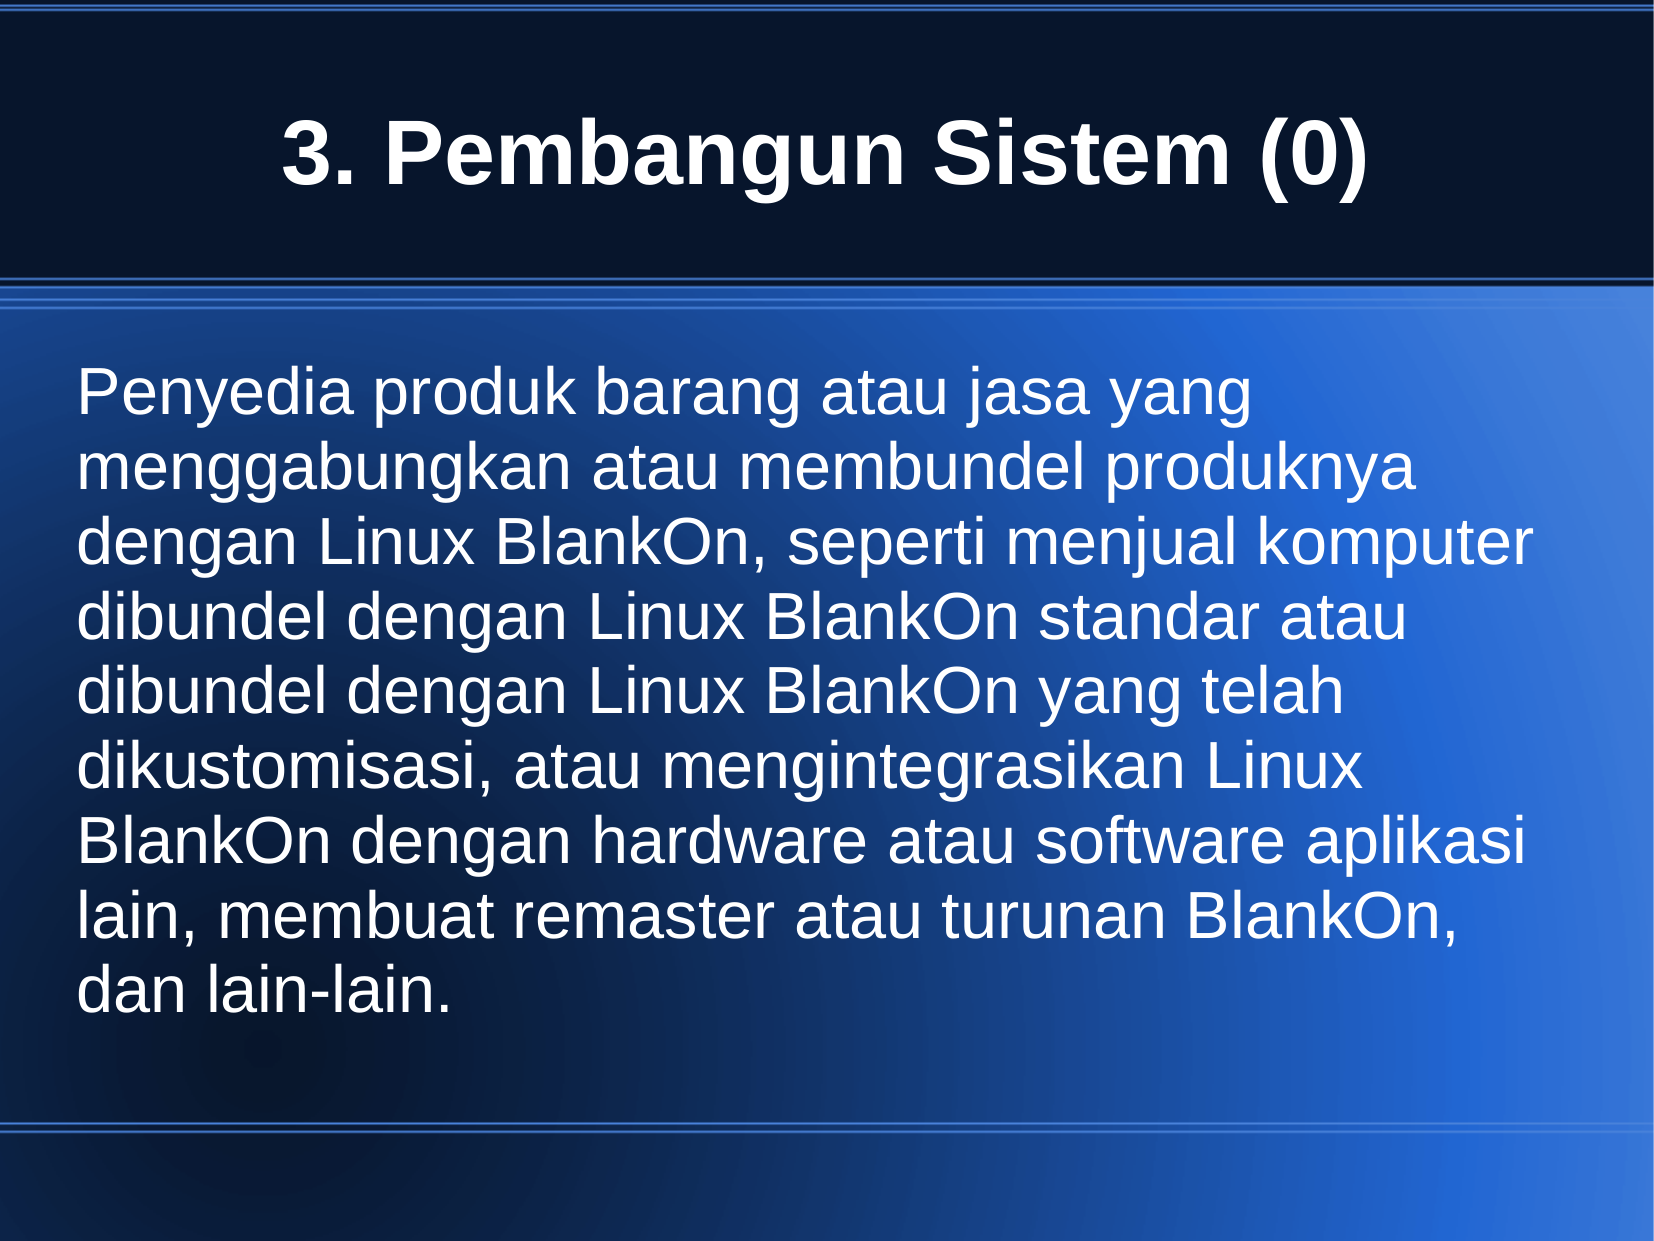

# 3. Pembangun Sistem (0)
Penyedia produk barang atau jasa yang menggabungkan atau membundel produknya dengan Linux BlankOn, seperti menjual komputer dibundel dengan Linux BlankOn standar atau dibundel dengan Linux BlankOn yang telah dikustomisasi, atau mengintegrasikan Linux BlankOn dengan hardware atau software aplikasi lain, membuat remaster atau turunan BlankOn, dan lain-lain.